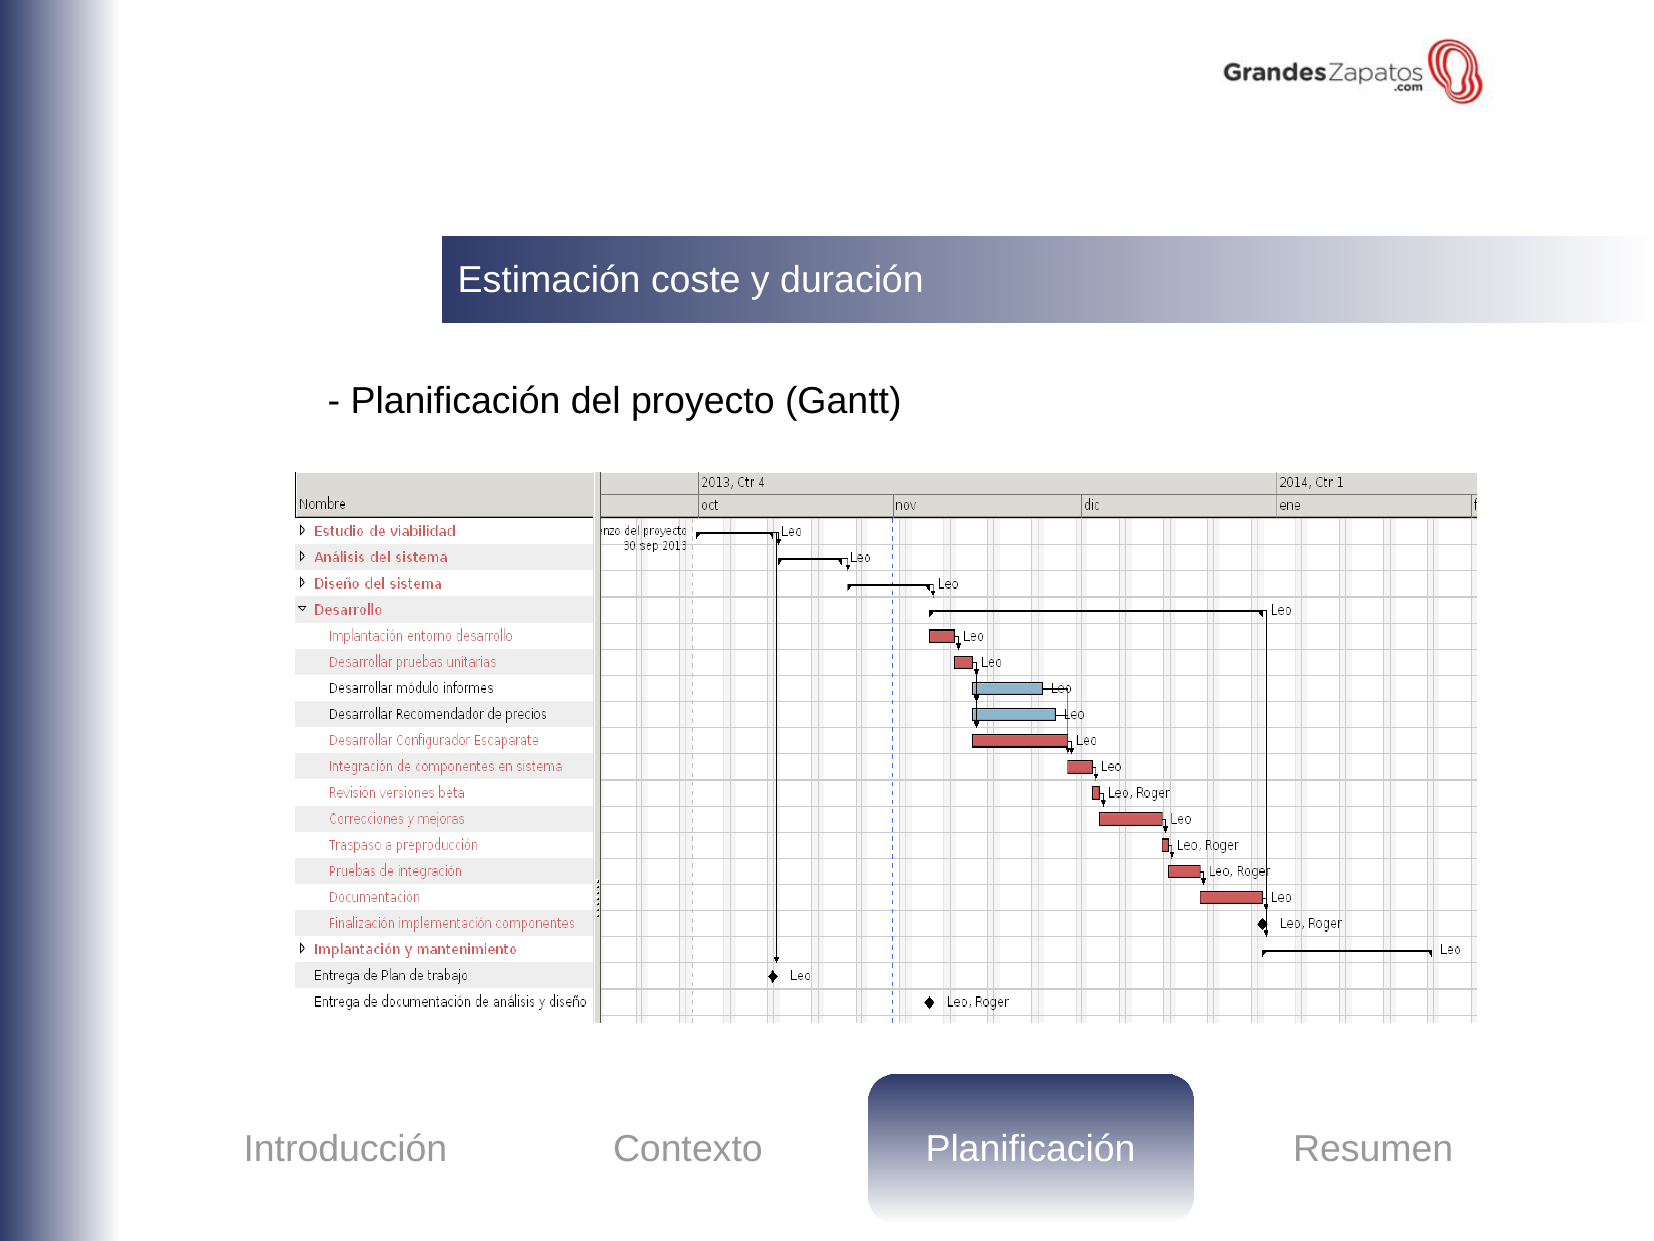

Estimación coste y duración
- Planificación del proyecto (Gantt)
Introducción
Contexto
Planificación
Resumen